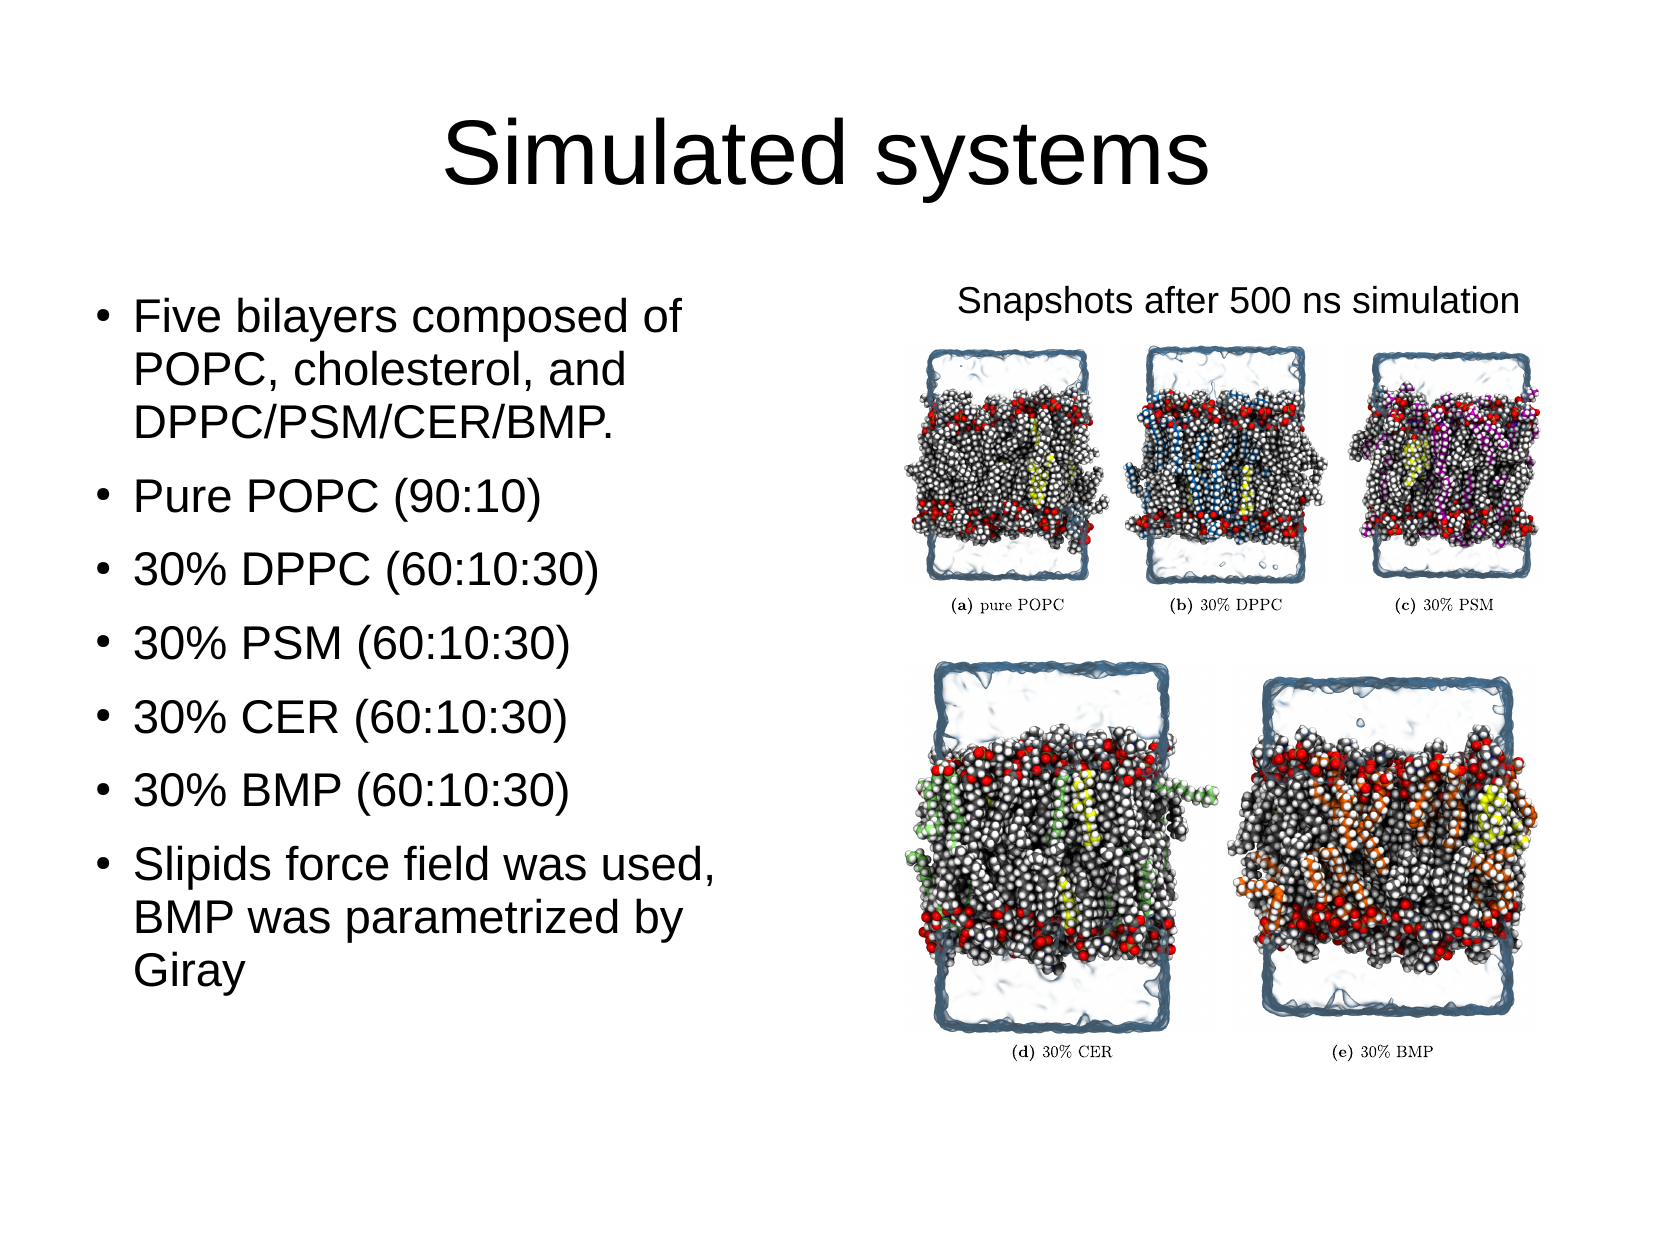

# Simulated systems
Snapshots after 500 ns simulation
Five bilayers composed of POPC, cholesterol, and DPPC/PSM/CER/BMP.
Pure POPC (90:10)
30% DPPC (60:10:30)
30% PSM (60:10:30)
30% CER (60:10:30)
30% BMP (60:10:30)
Slipids force field was used, BMP was parametrized by Giray